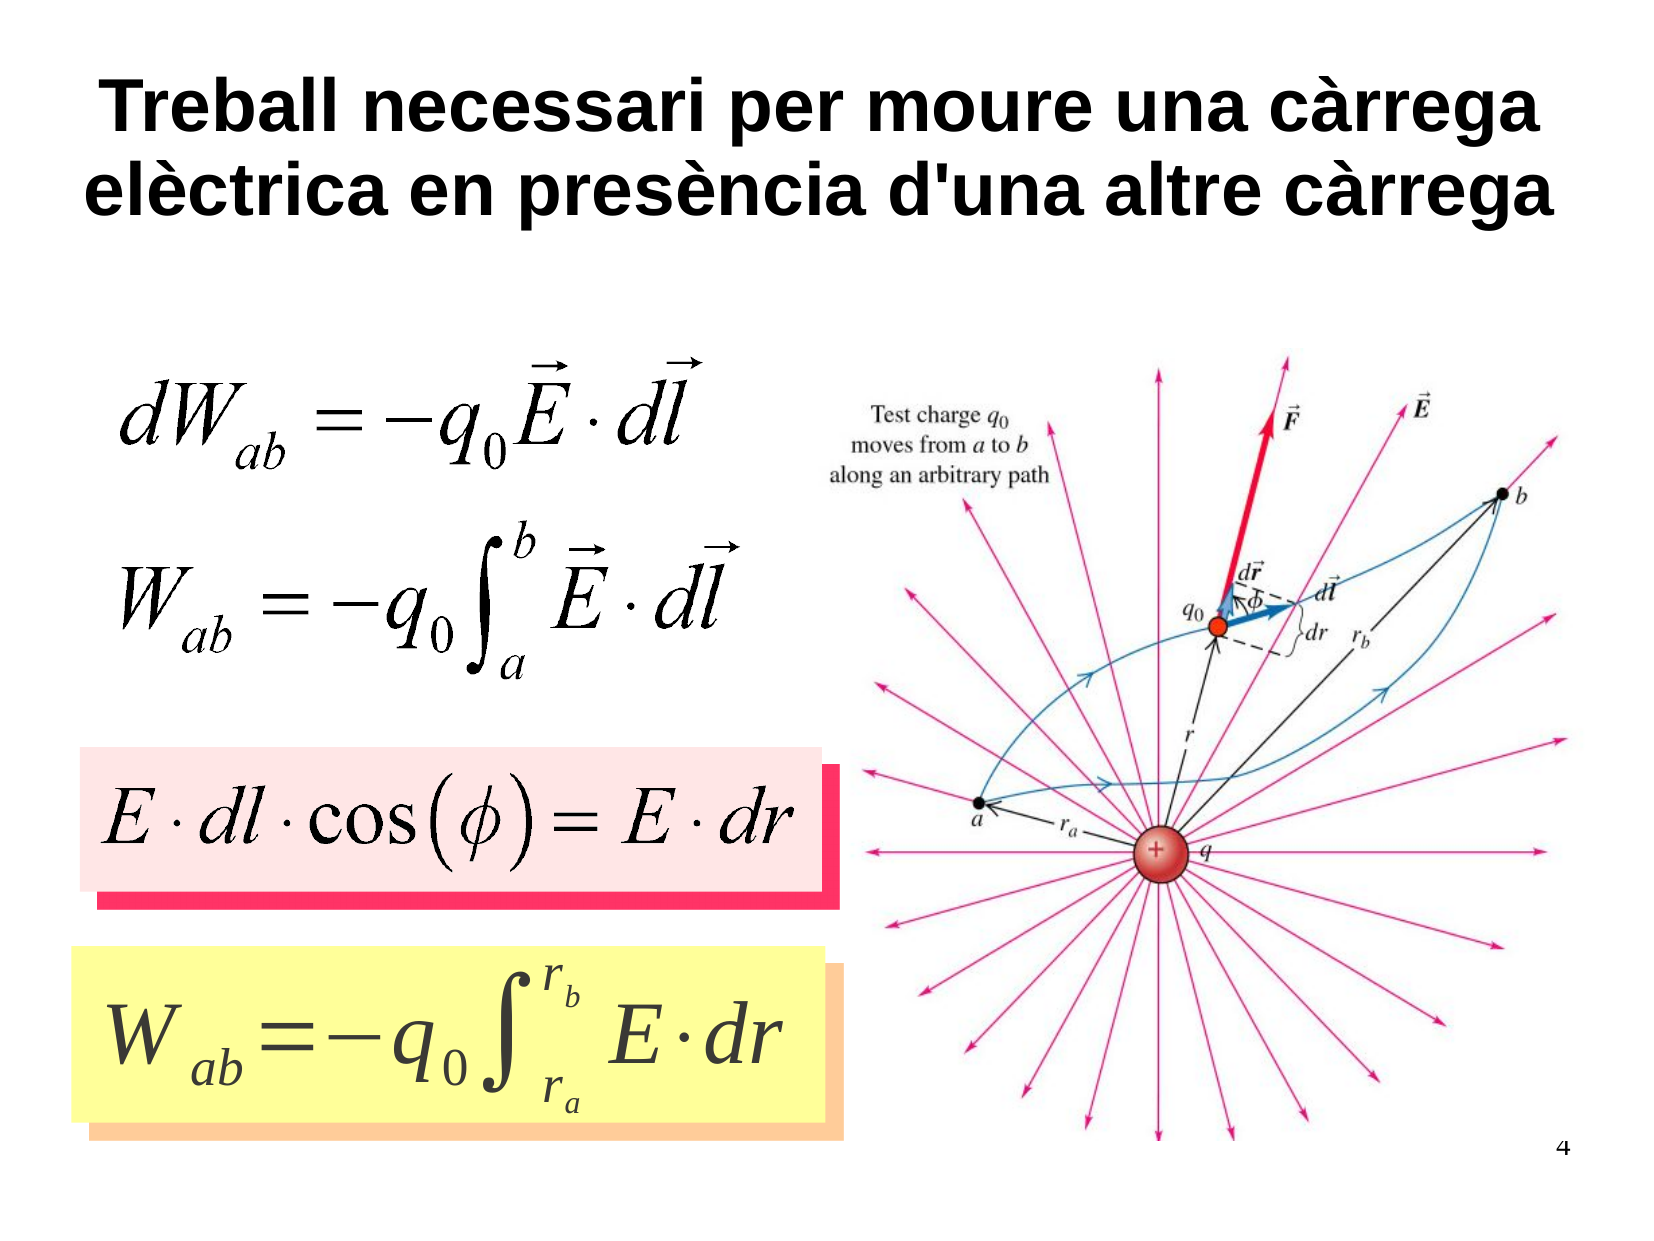

Treball necessari per moure una càrrega elèctrica en presència d'una altre càrrega
4